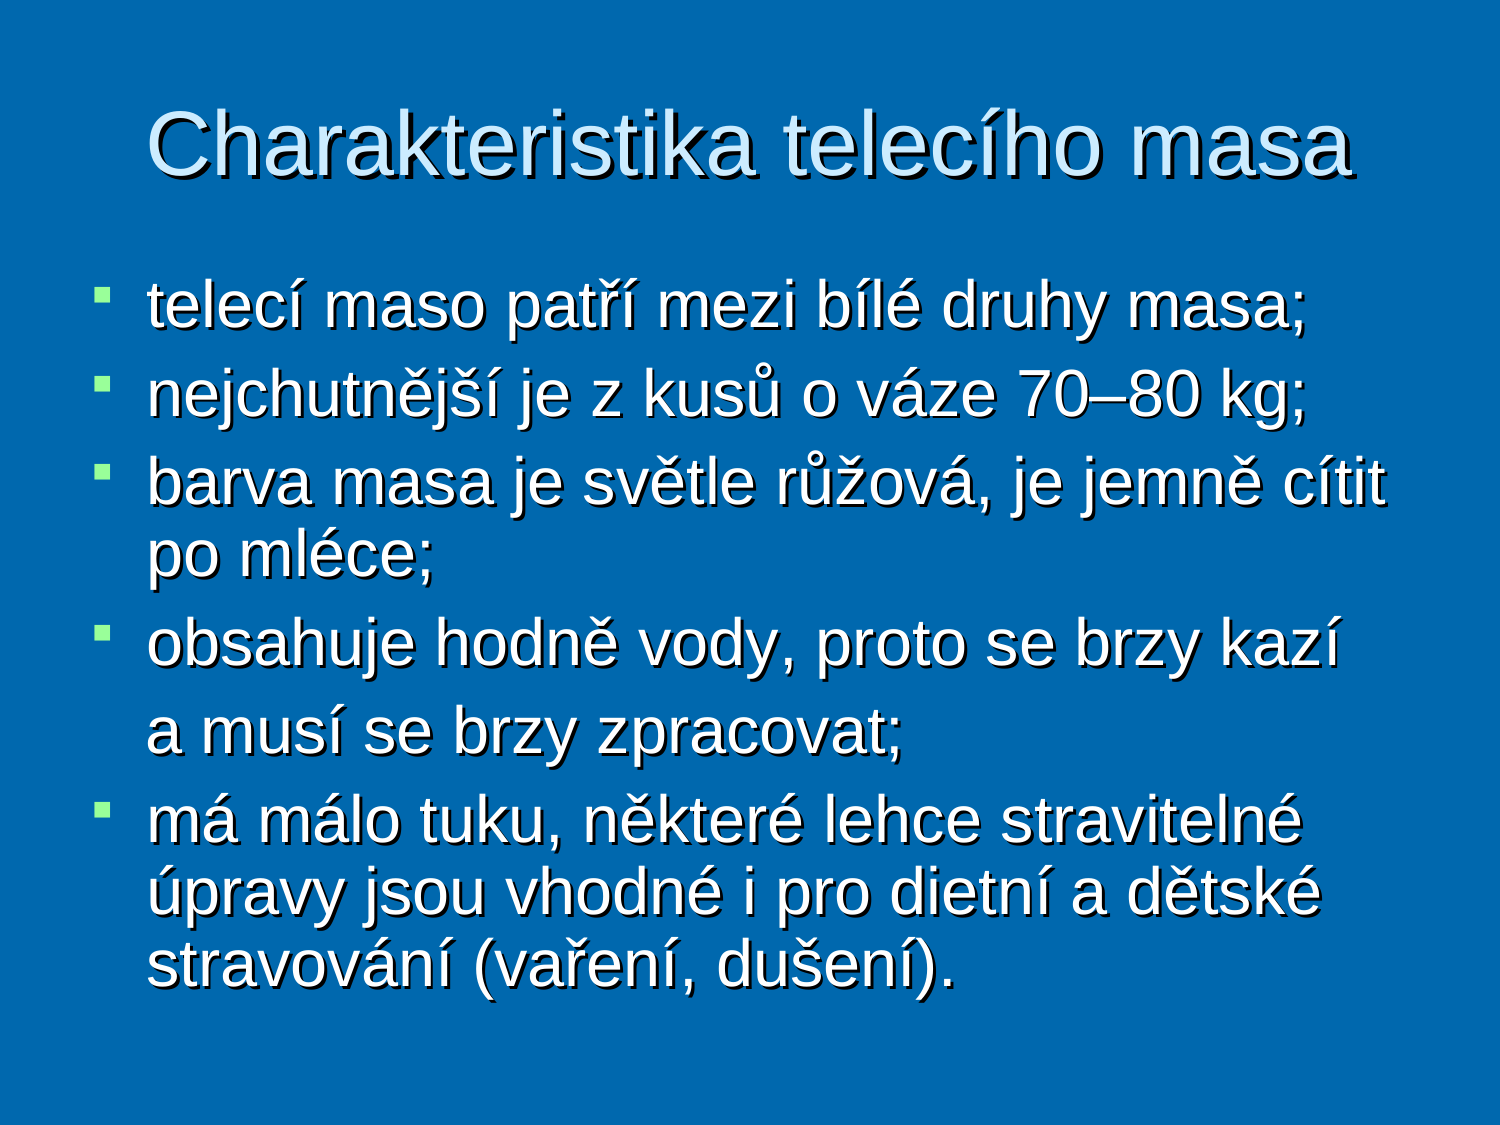

# Charakteristika telecího masa
telecí maso patří mezi bílé druhy masa;
nejchutnější je z kusů o váze 70–80 kg;
barva masa je světle růžová, je jemně cítit po mléce;
obsahuje hodně vody, proto se brzy kazí
 a musí se brzy zpracovat;
má málo tuku, některé lehce stravitelné úpravy jsou vhodné i pro dietní a dětské stravování (vaření, dušení).